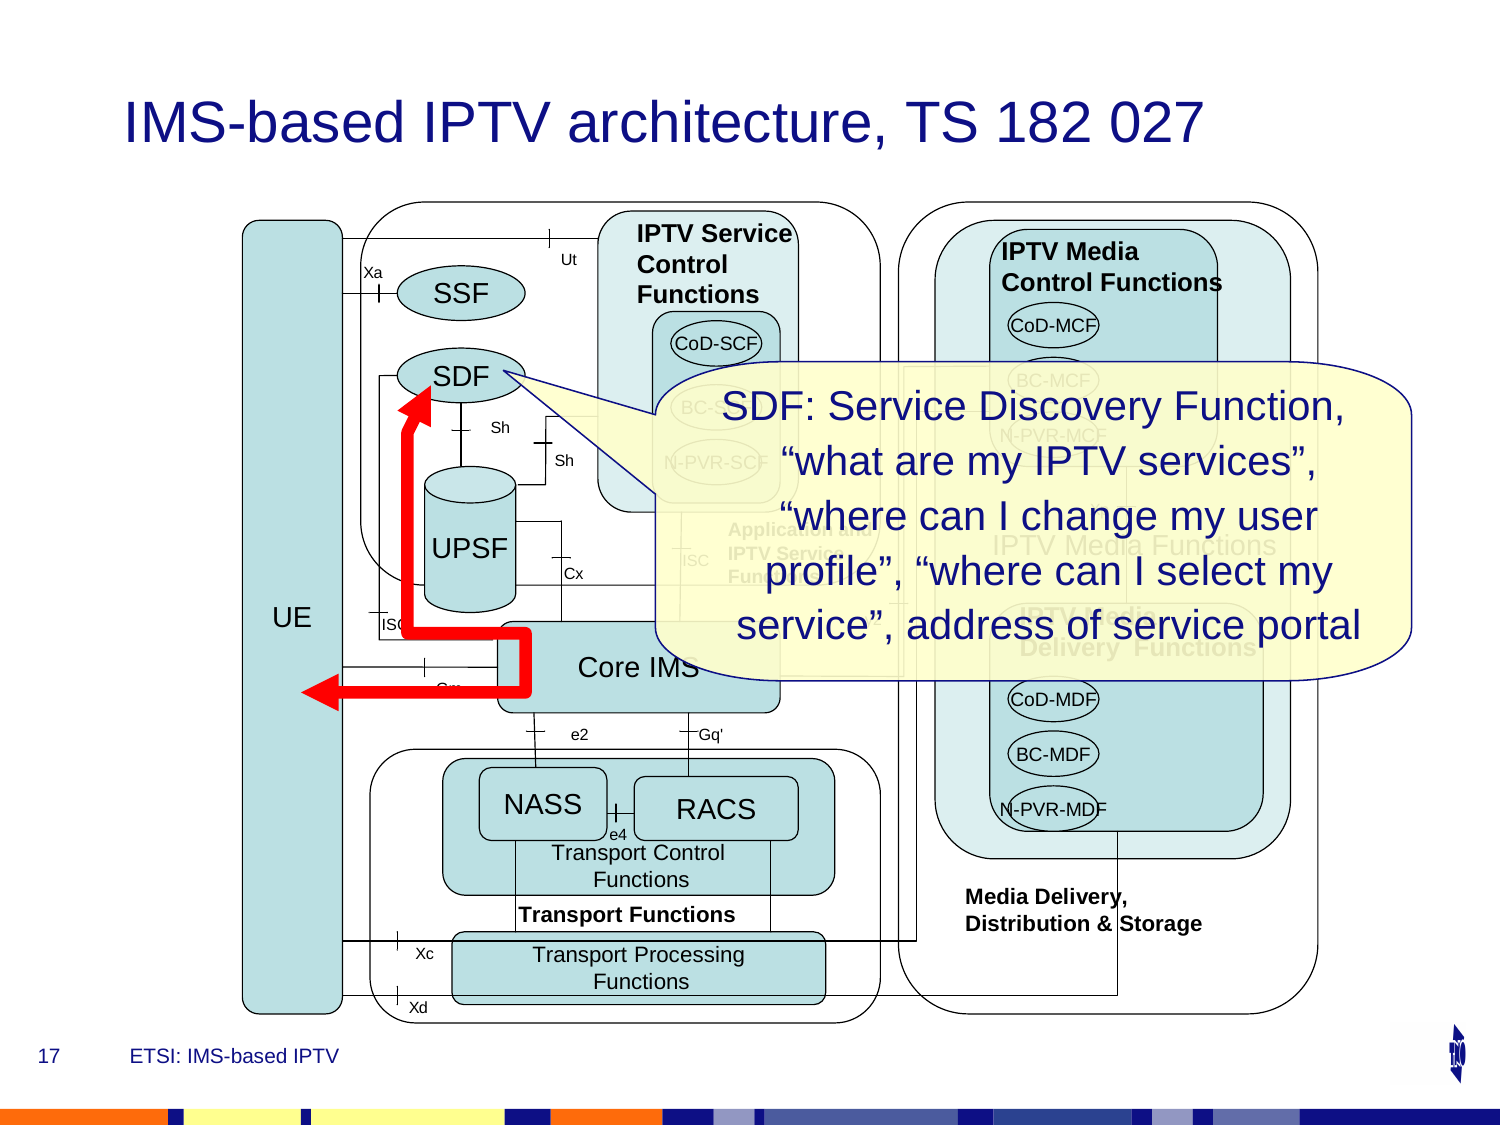

# IMS-based IPTV architecture, TS 182 027
SDF: Service Discovery Function, “what are my IPTV services”, “where can I change my user profile”, “where can I select my service”, address of service portal
17
ETSI: IMS-based IPTV